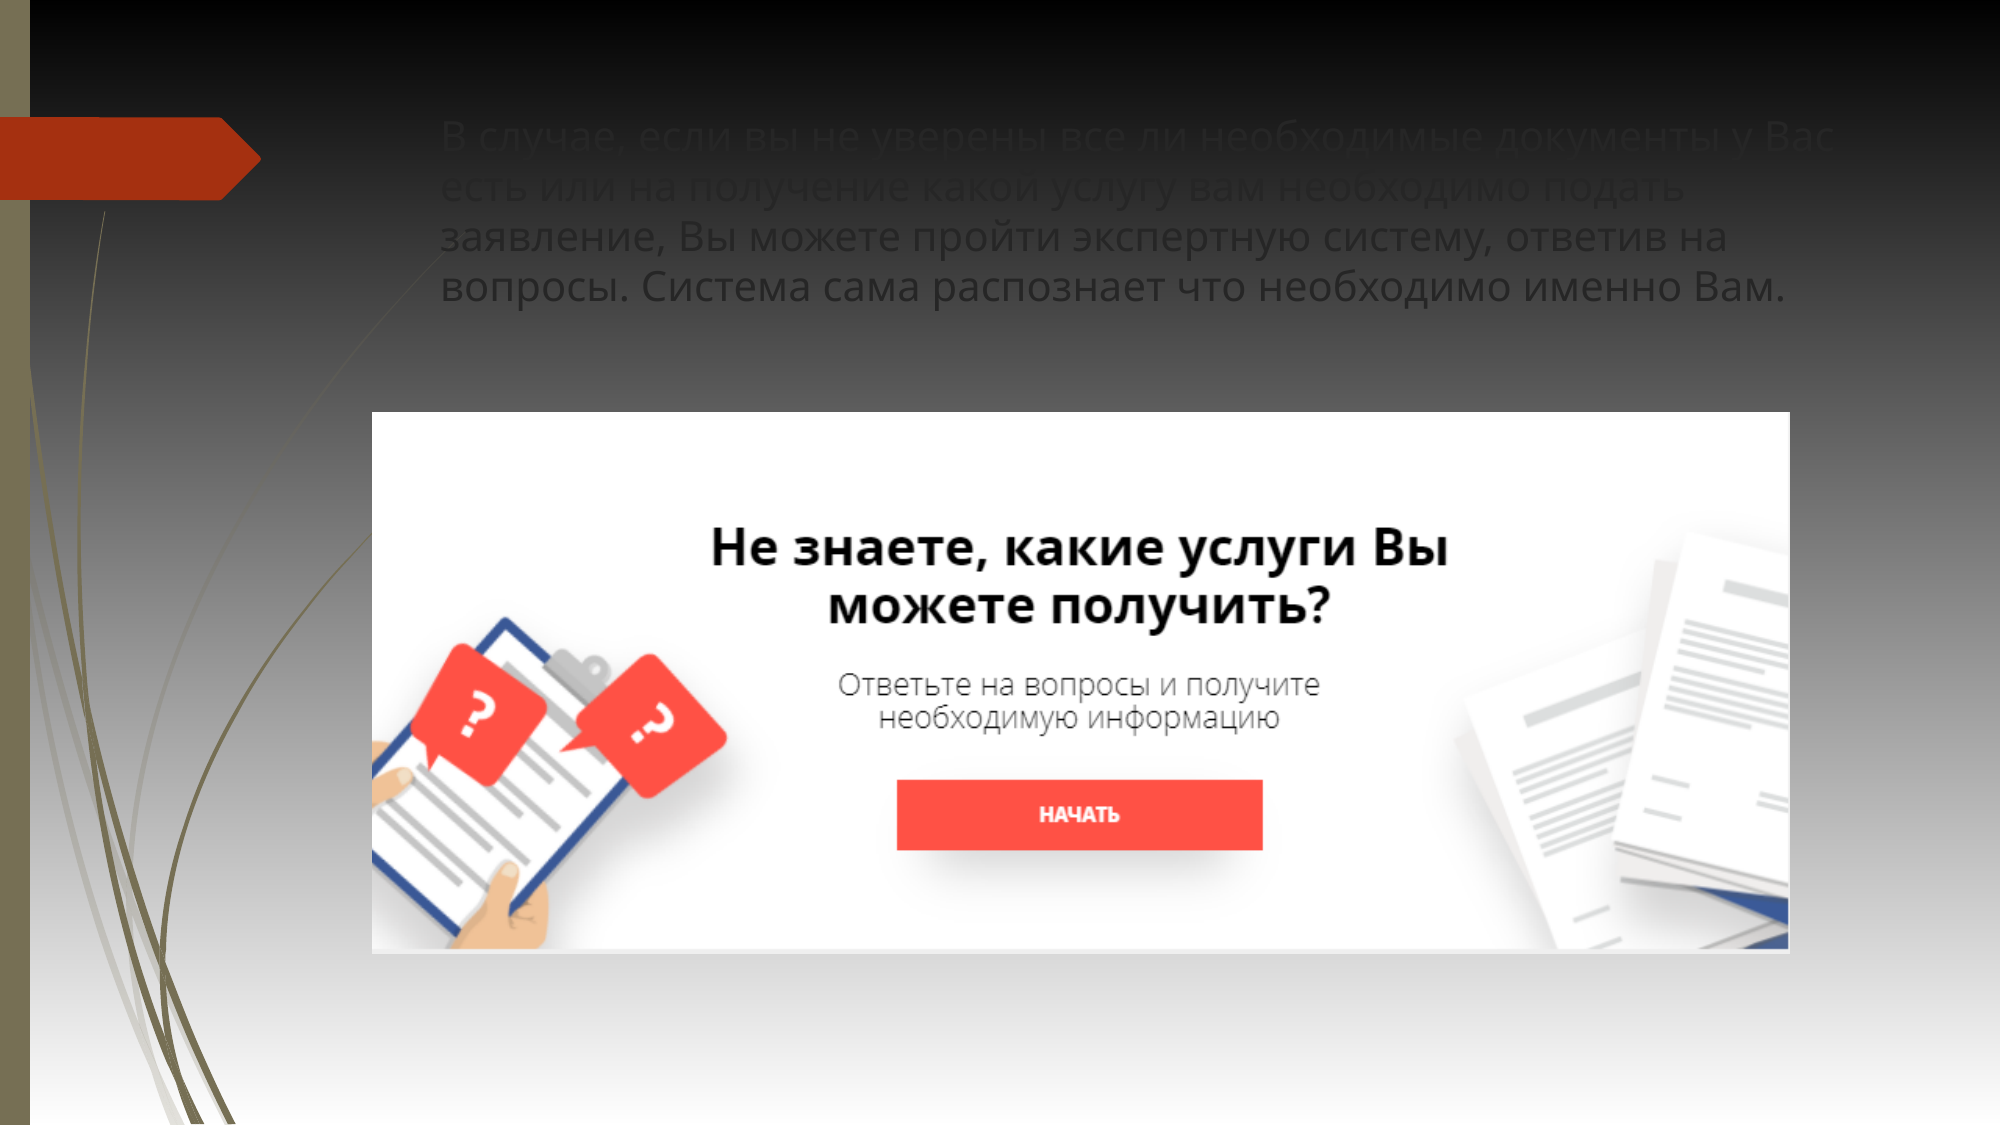

# В случае, если вы не уверены все ли необходимые документы у Вас есть или на получение какой услугу вам необходимо подать заявление, Вы можете пройти экспертную систему, ответив на вопросы. Система сама распознает что необходимо именно Вам.